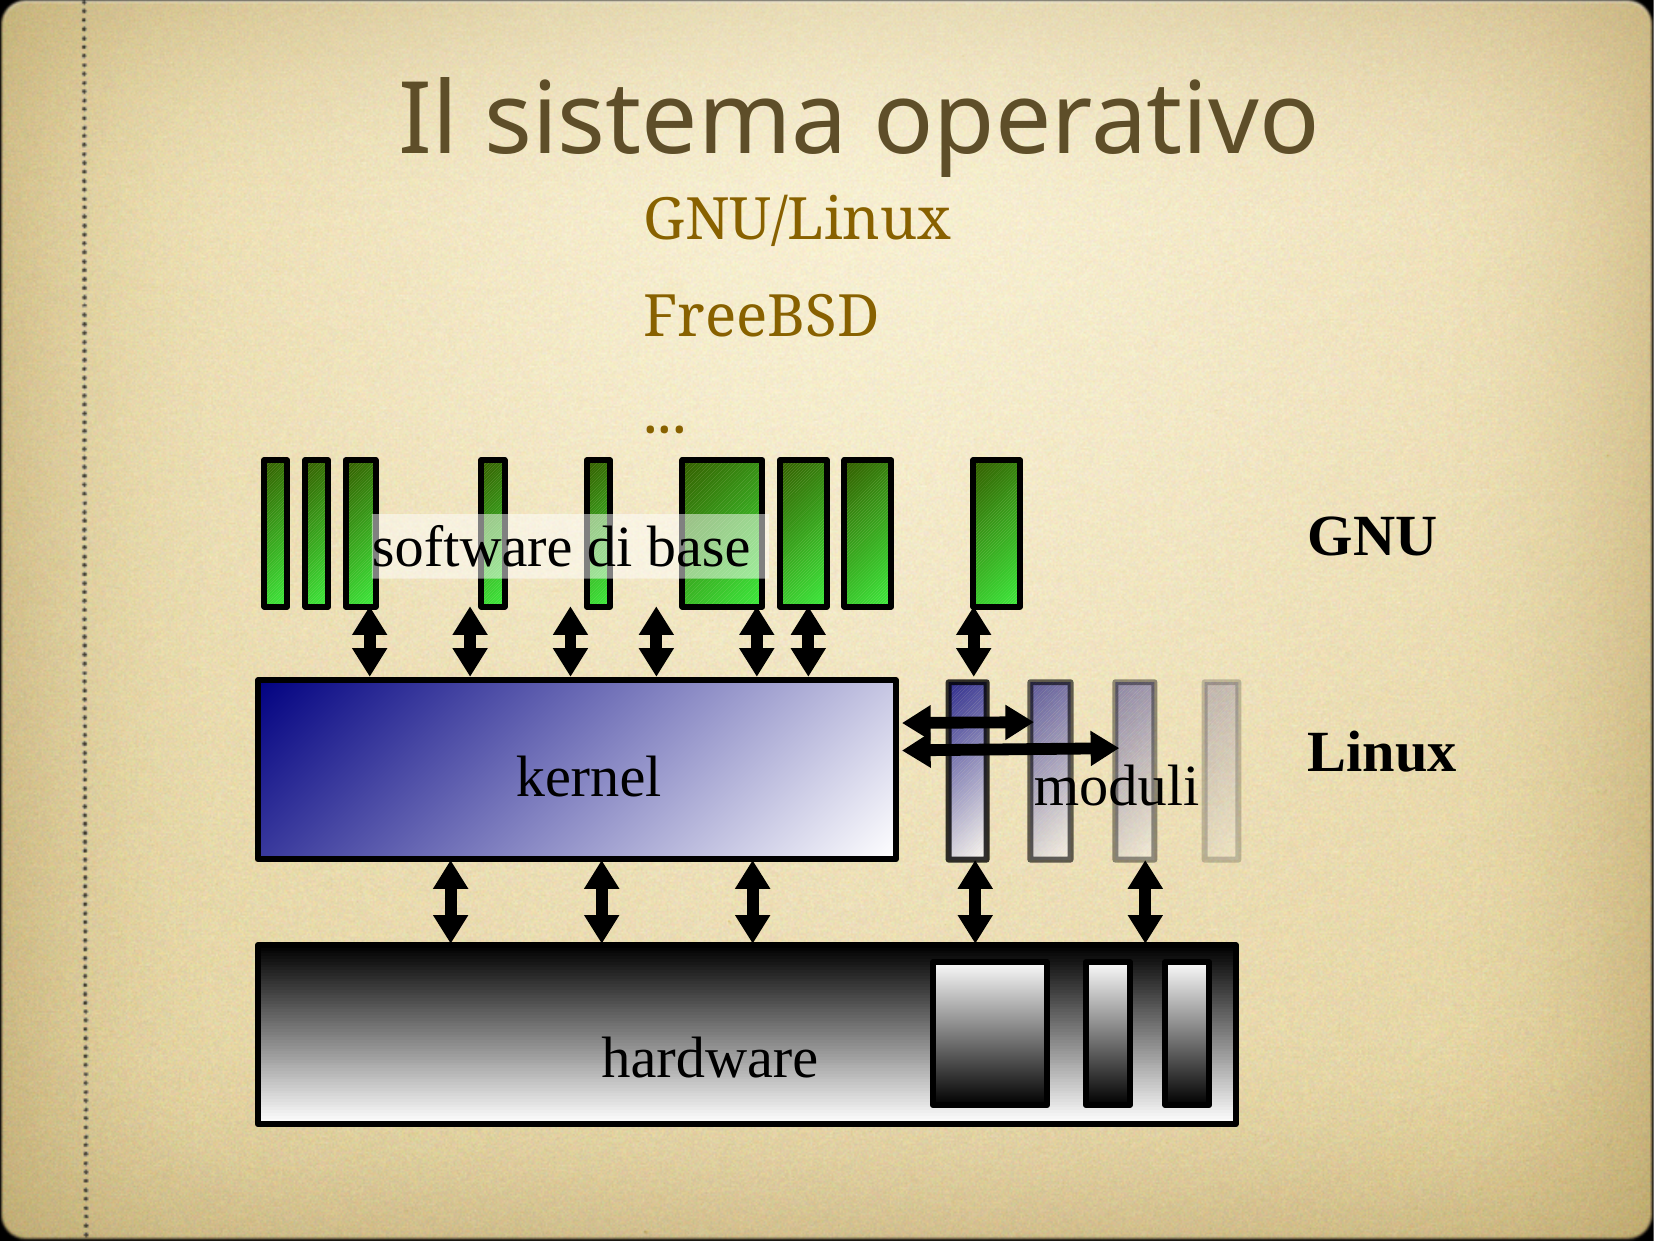

# Il sistema operativo
GNU/Linux
FreeBSD
...
GNU
software di base
Linux
kernel
moduli
hardware